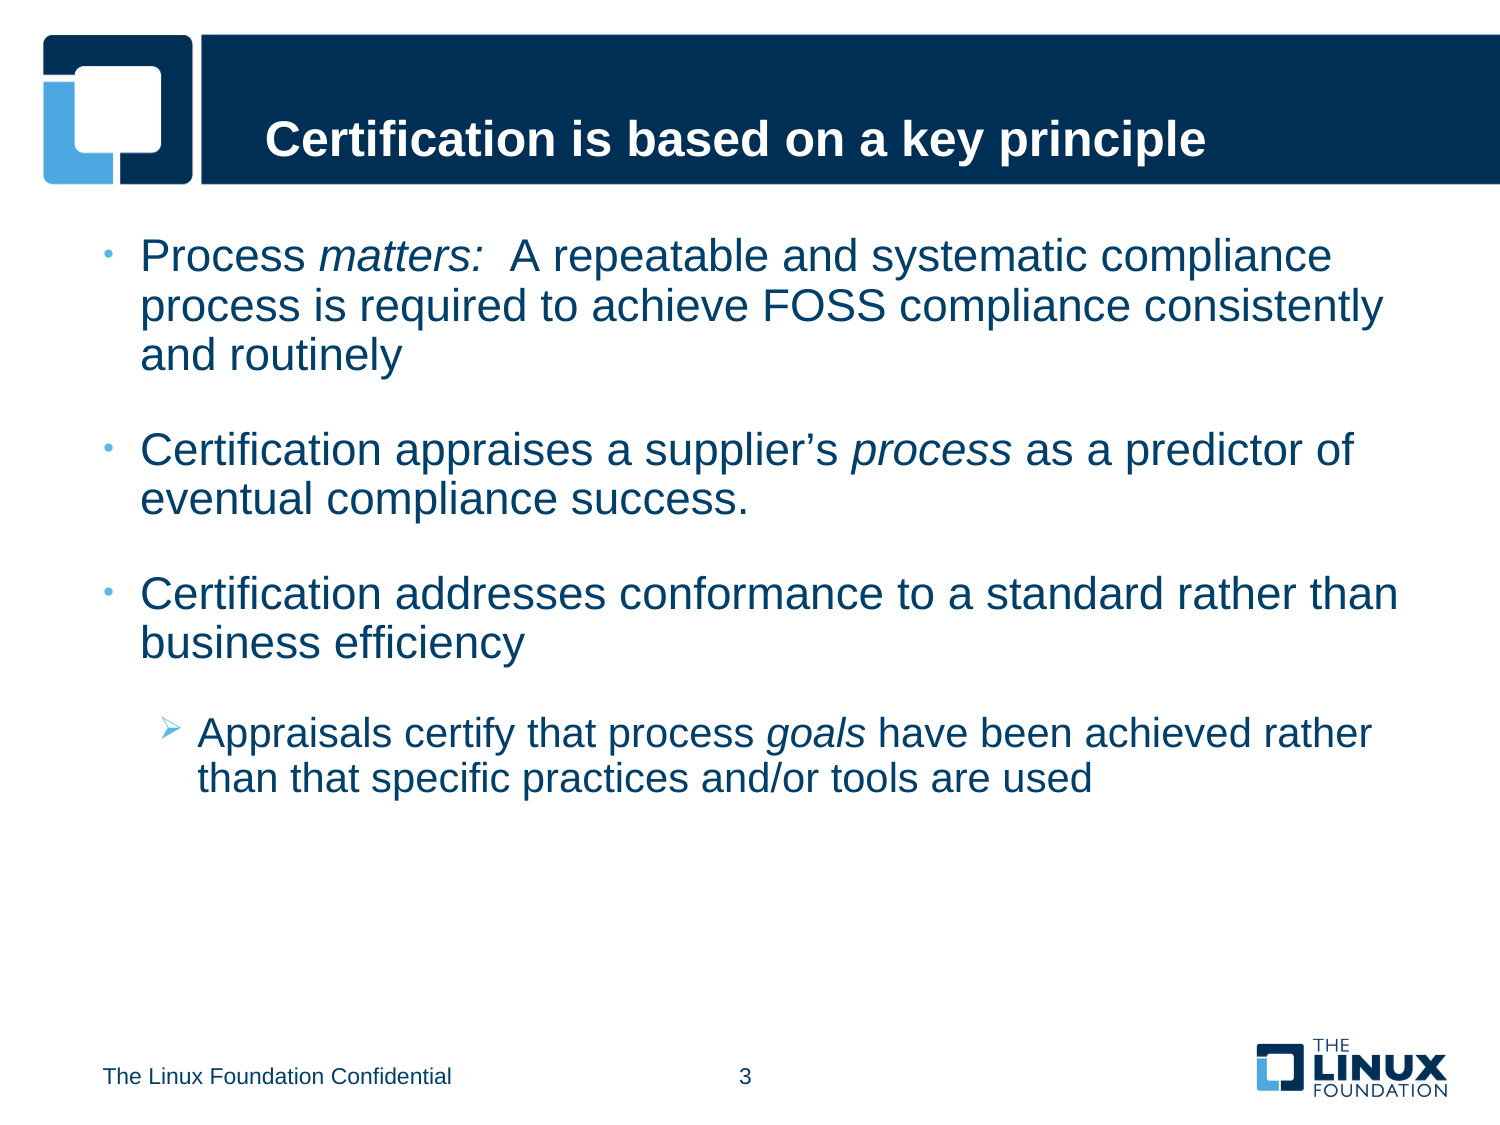

# Certification is based on a key principle
Process matters: A repeatable and systematic compliance process is required to achieve FOSS compliance consistently and routinely
Certification appraises a supplier’s process as a predictor of eventual compliance success.
Certification addresses conformance to a standard rather than business efficiency
Appraisals certify that process goals have been achieved rather than that specific practices and/or tools are used
The Linux Foundation Confidential